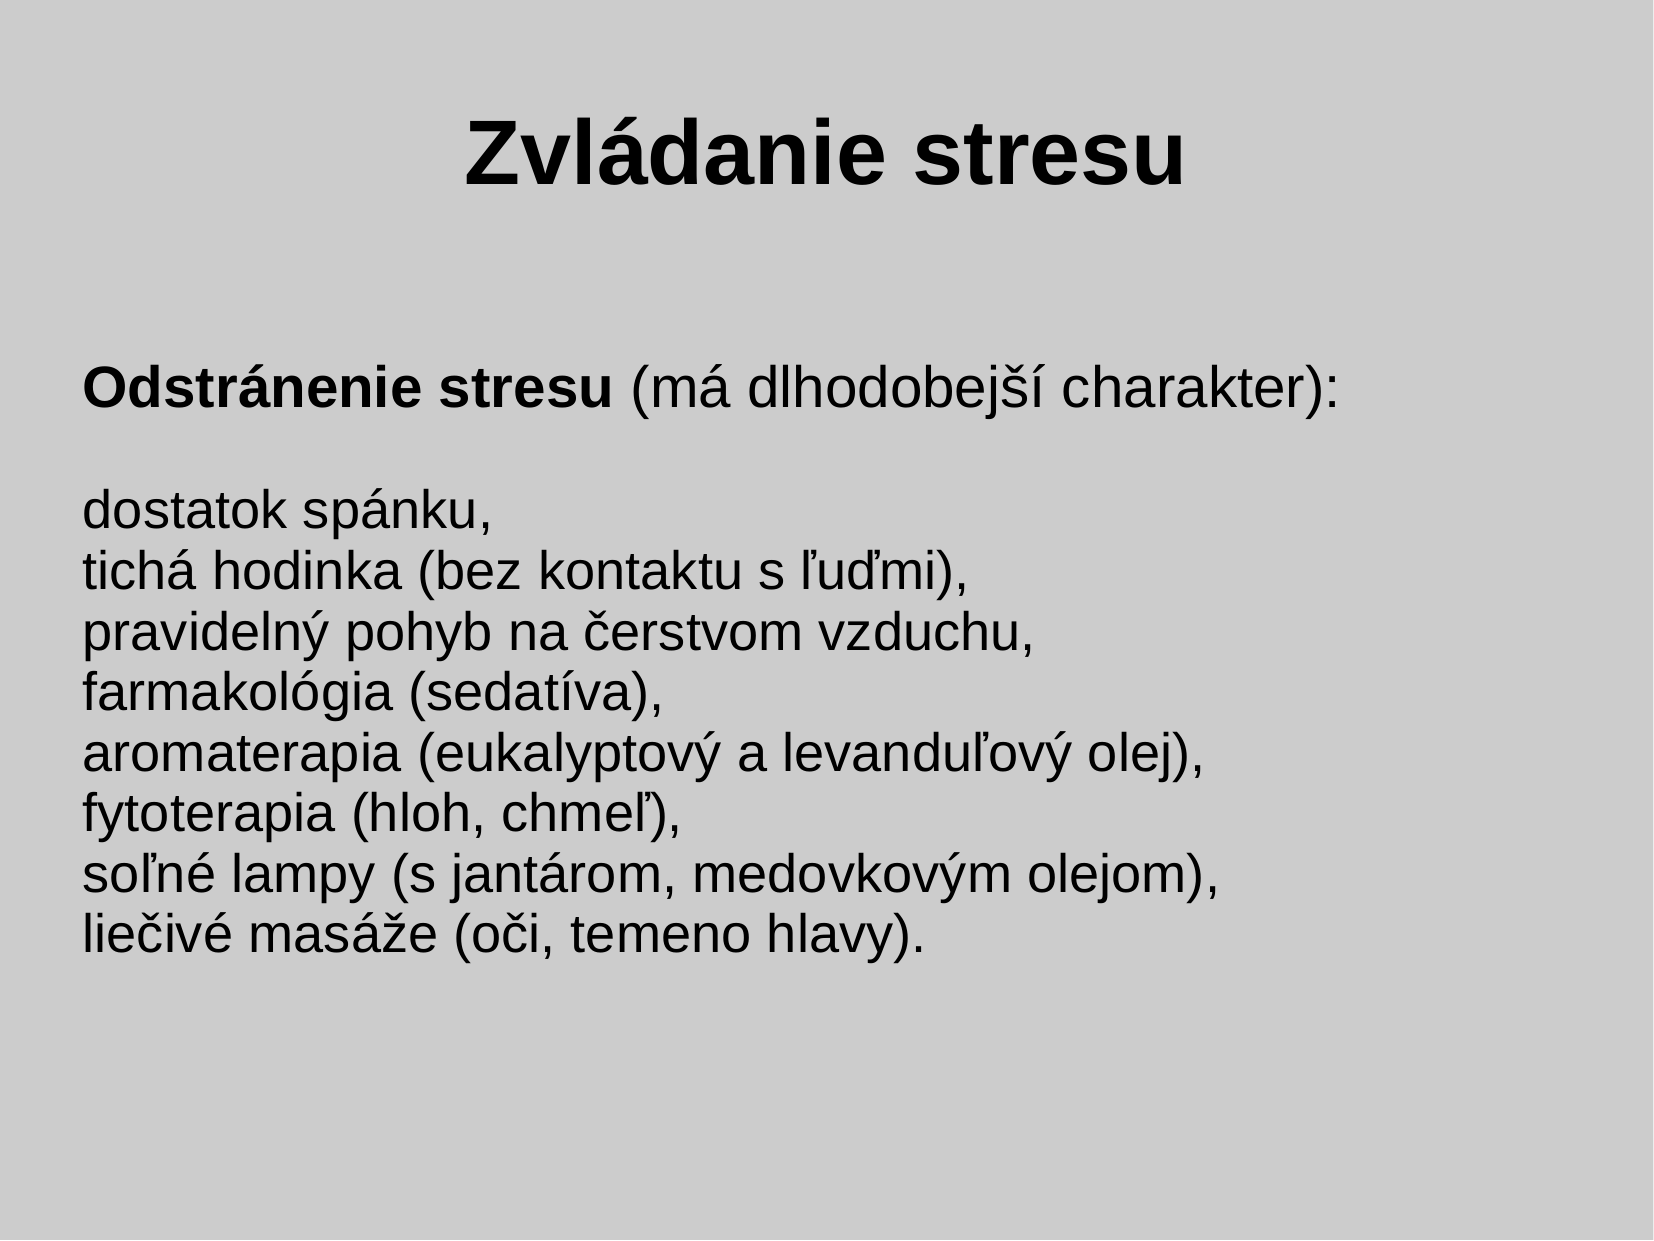

# Zvládanie stresu
Odstránenie stresu (má dlhodobejší charakter):
dostatok spánku,
tichá hodinka (bez kontaktu s ľuďmi),
pravidelný pohyb na čerstvom vzduchu,
farmakológia (sedatíva),
aromaterapia (eukalyptový a levanduľový olej),
fytoterapia (hloh, chmeľ),
soľné lampy (s jantárom, medovkovým olejom),
liečivé masáže (oči, temeno hlavy).